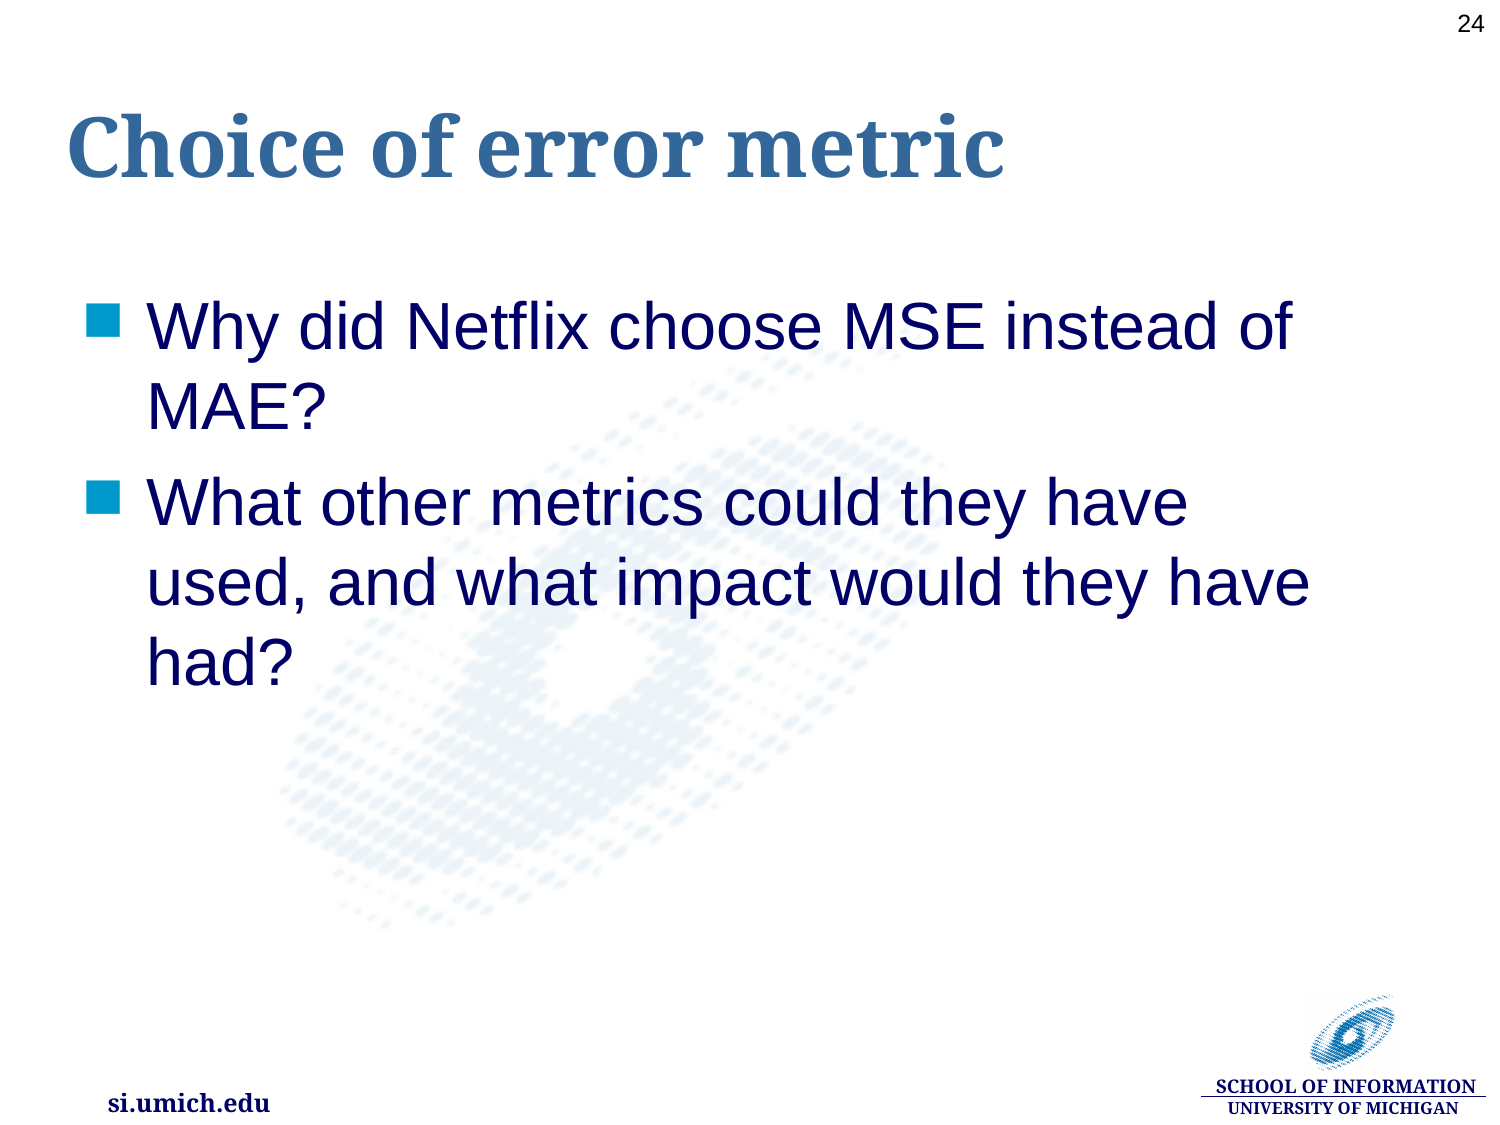

# Choice of error metric
Why did Netflix choose MSE instead of MAE?
What other metrics could they have used, and what impact would they have had?